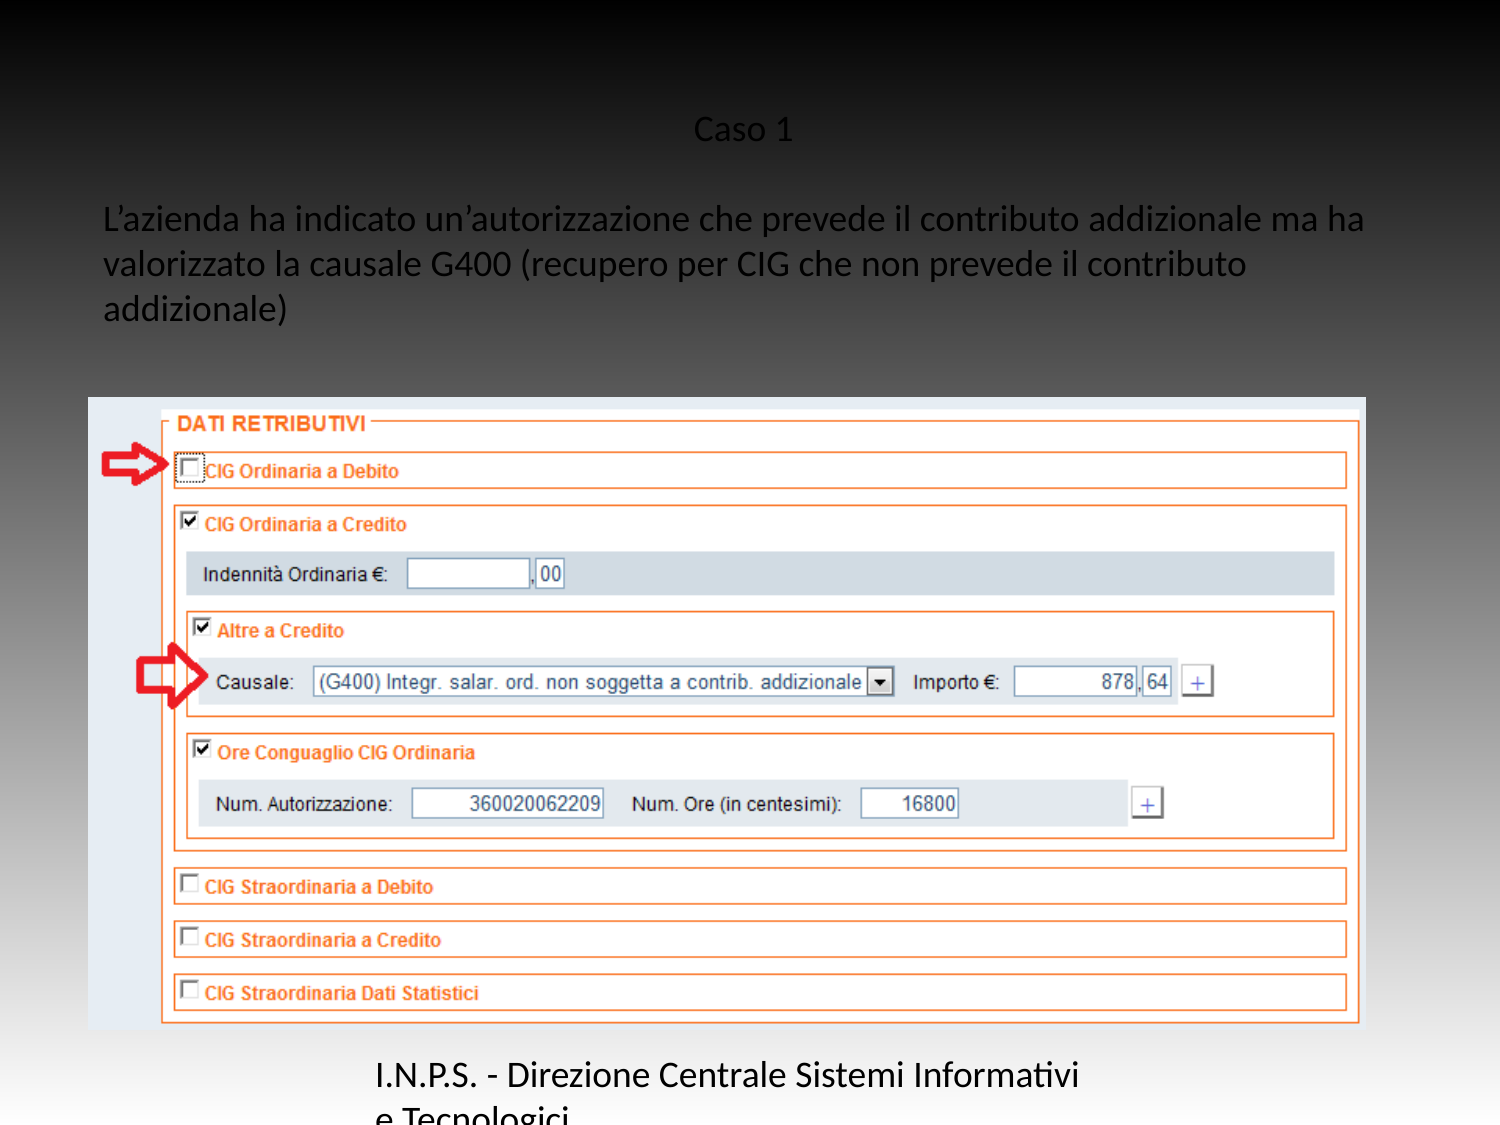

Caso 1
L’azienda ha indicato un’autorizzazione che prevede il contributo addizionale ma ha valorizzato la causale G400 (recupero per CIG che non prevede il contributo addizionale)
I.N.P.S. - Direzione Centrale Sistemi Informativi e Tecnologici